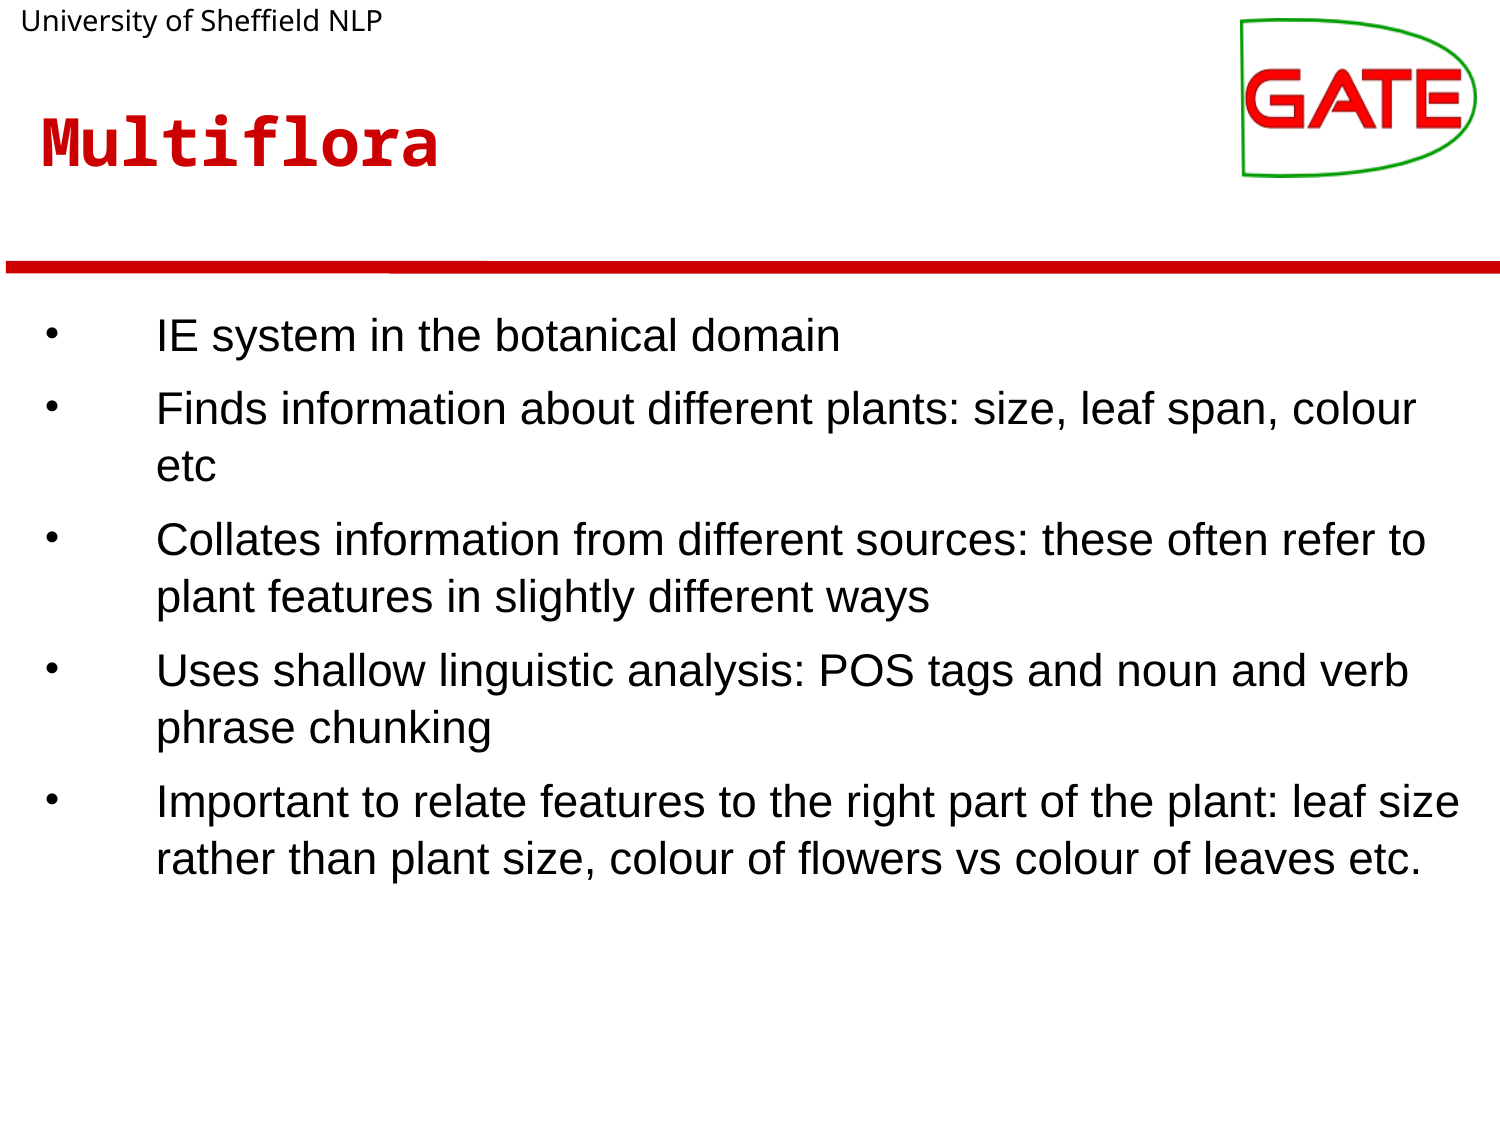

# Multiflora
IE system in the botanical domain
Finds information about different plants: size, leaf span, colour etc
Collates information from different sources: these often refer to plant features in slightly different ways
Uses shallow linguistic analysis: POS tags and noun and verb phrase chunking
Important to relate features to the right part of the plant: leaf size rather than plant size, colour of flowers vs colour of leaves etc.